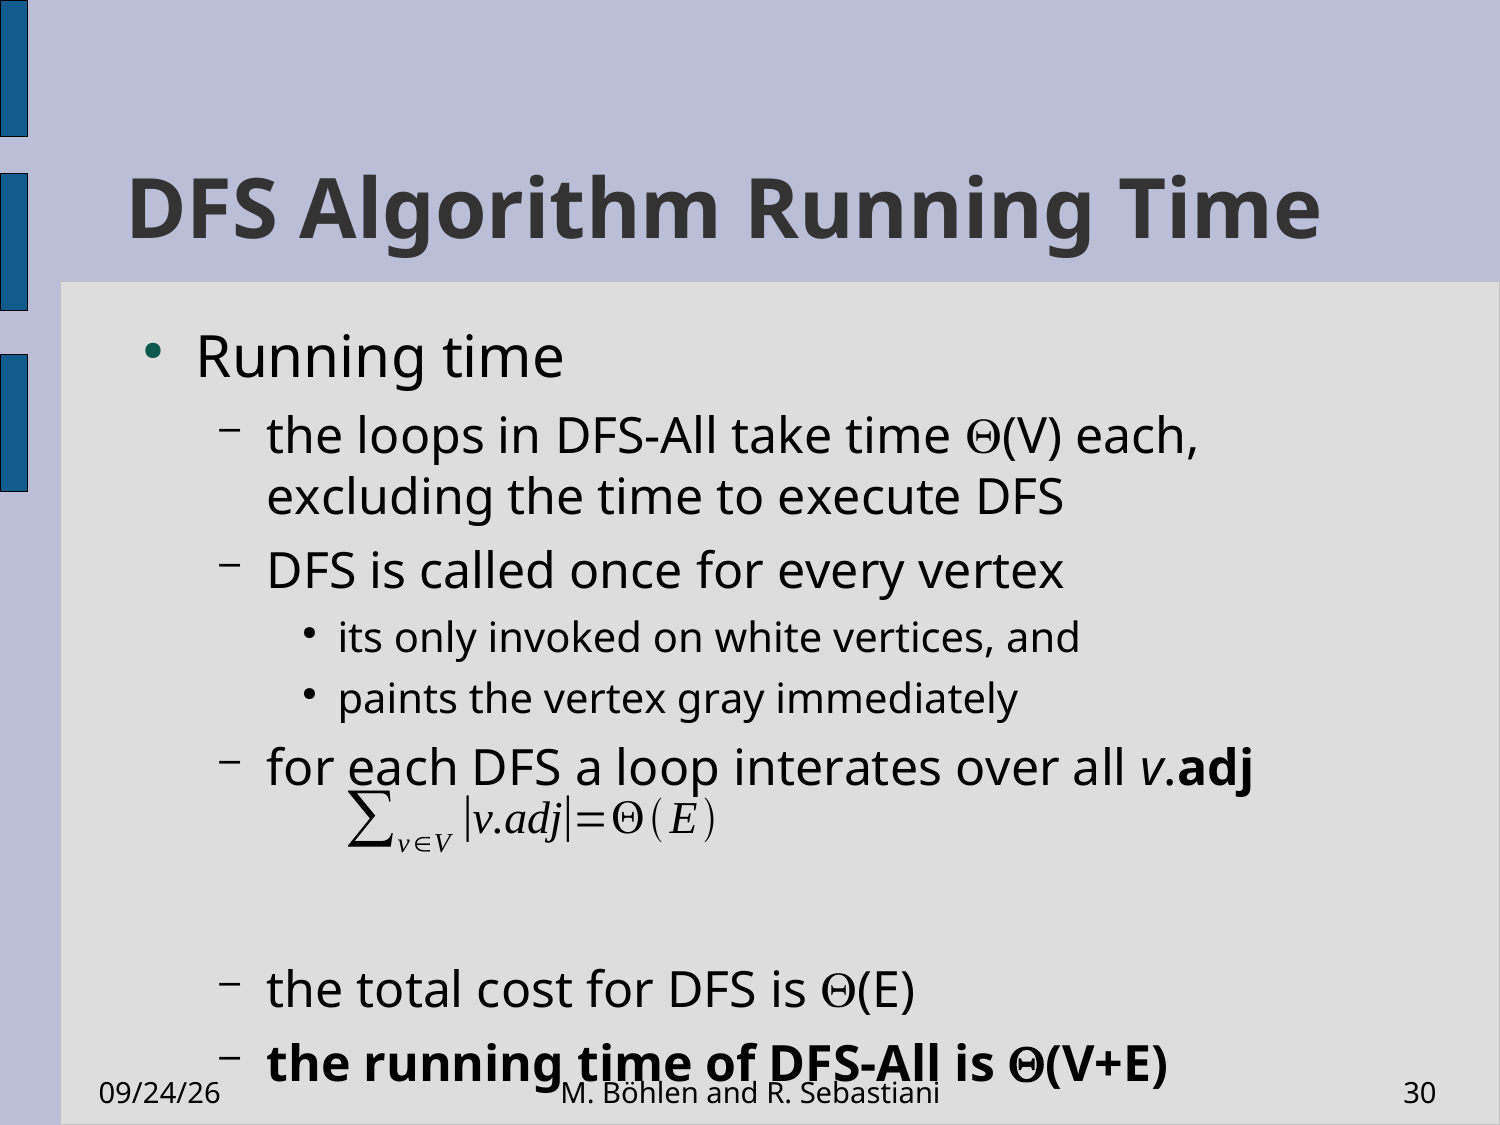

# DFS Algorithm Running Time
Running time
the loops in DFS-All take time (V) each, excluding the time to execute DFS
DFS is called once for every vertex
its only invoked on white vertices, and
paints the vertex gray immediately
for each DFS a loop interates over all v.adj
the total cost for DFS is (E)
the running time of DFS-All is (V+E)
M. Böhlen and R. Sebastiani
30